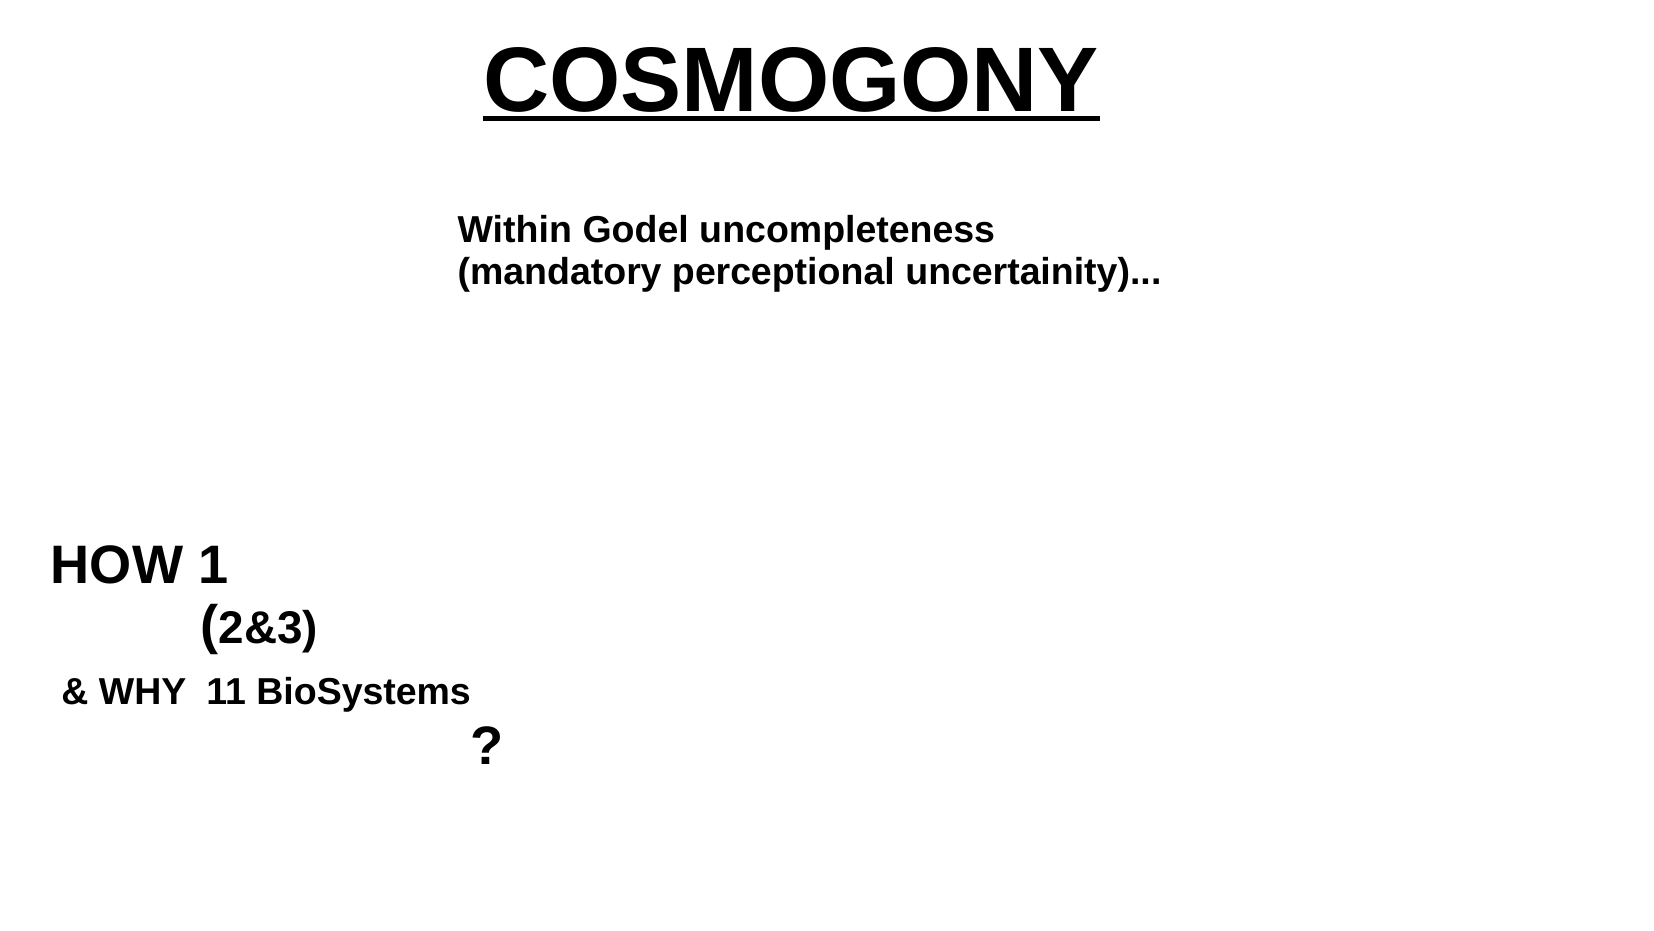

# COSMOGONY
Within Godel uncompleteness
(mandatory perceptional uncertainity)...
HOW 1
 (2&3)
 & WHY 11 BioSystems
 ?